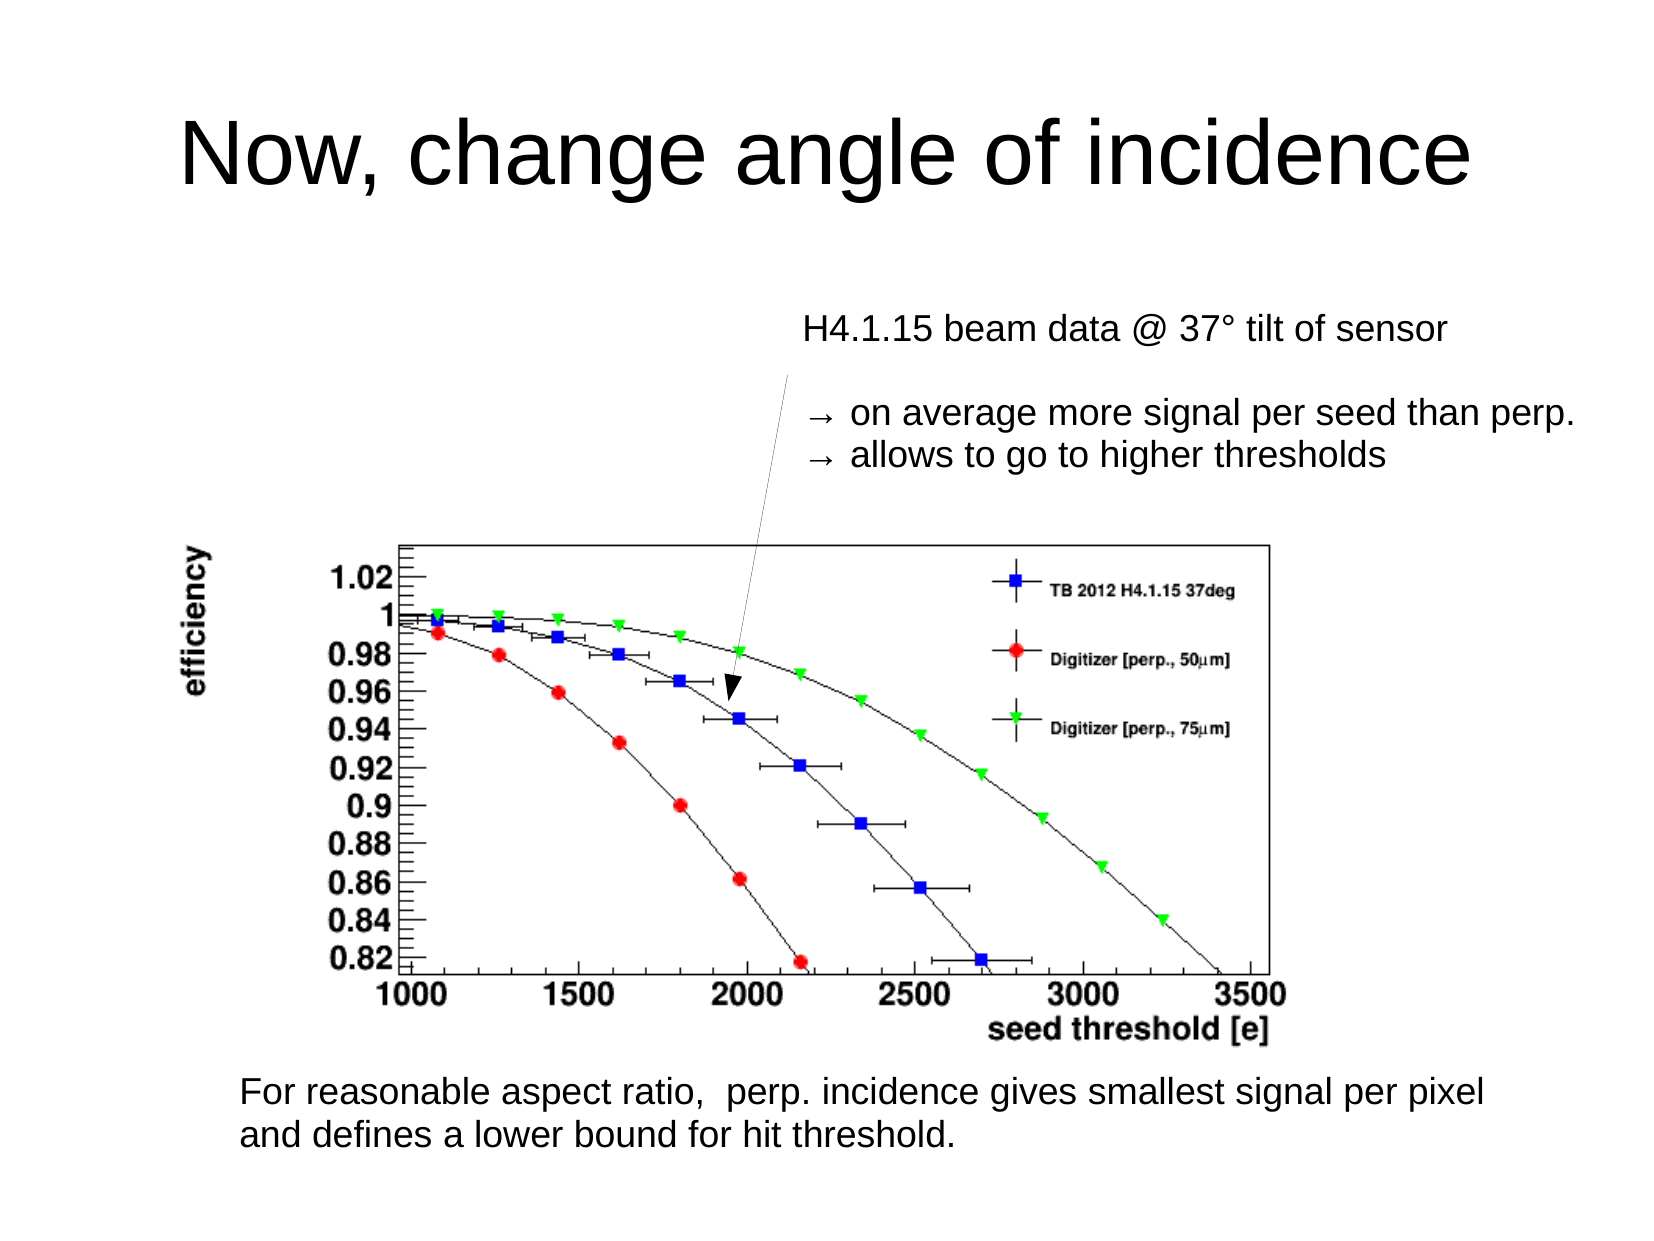

# Now, change angle of incidence
H4.1.15 beam data @ 37° tilt of sensor
→ on average more signal per seed than perp.
→ allows to go to higher thresholds
For reasonable aspect ratio, perp. incidence gives smallest signal per pixel
and defines a lower bound for hit threshold.